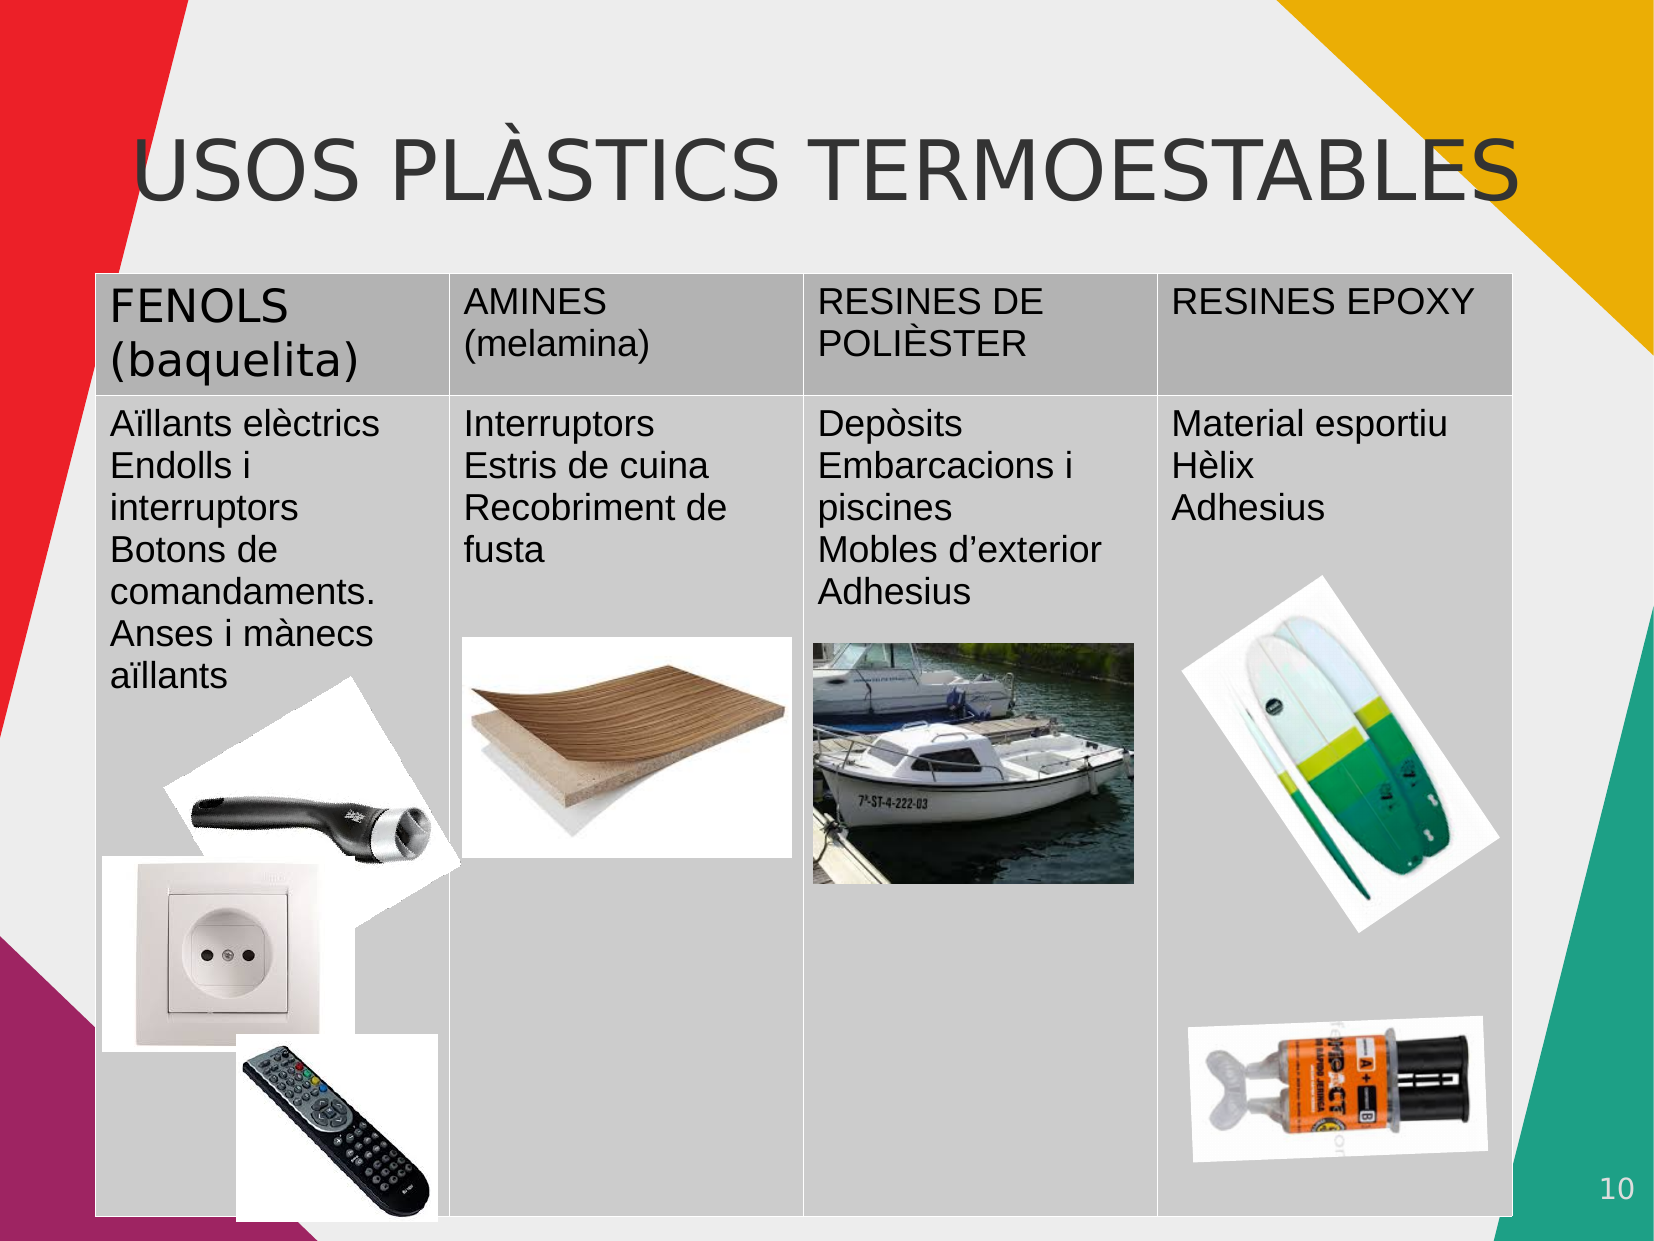

# USOS PLÀSTICS TERMOESTABLES
| FENOLS (baquelita) | AMINES (melamina) | RESINES DE POLIÈSTER | RESINES EPOXY |
| --- | --- | --- | --- |
| Aïllants elèctrics Endolls i interruptors Botons de comandaments. Anses i mànecs aïllants | Interruptors Estris de cuina Recobriment de fusta | Depòsits Embarcacions i piscines Mobles d’exterior Adhesius | Material esportiu Hèlix Adhesius |
10